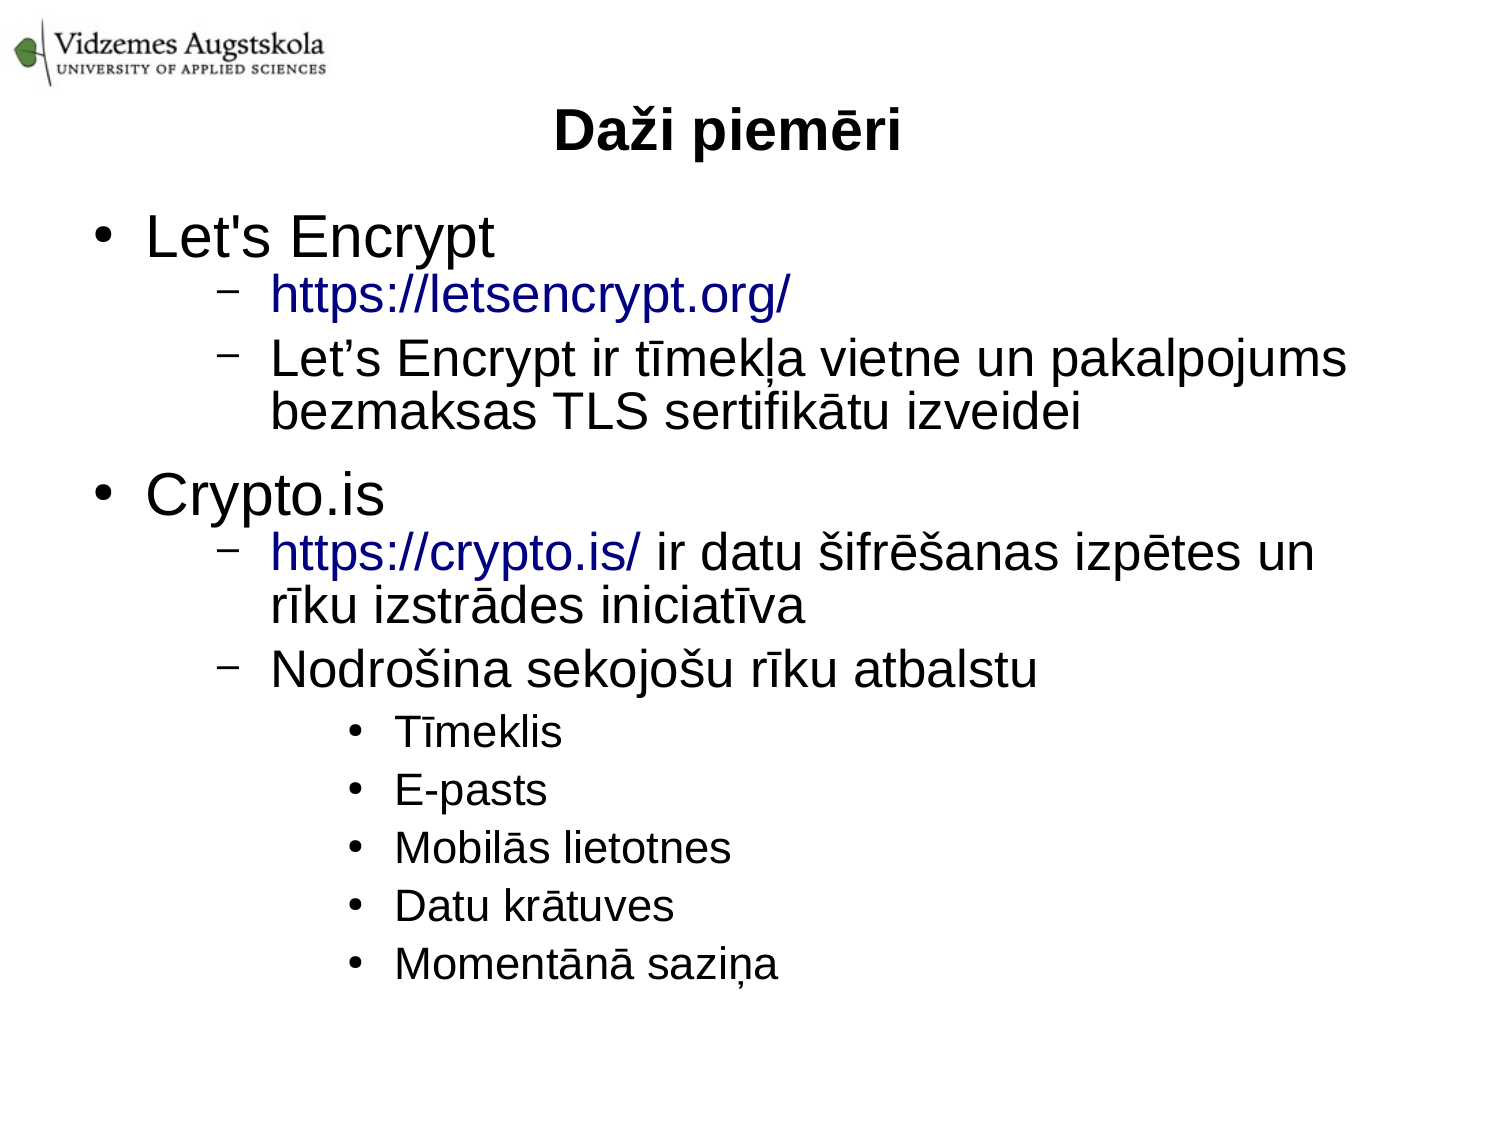

# Daži piemēri
Let's Encrypt
https://letsencrypt.org/
Let’s Encrypt ir tīmekļa vietne un pakalpojums bezmaksas TLS sertifikātu izveidei
Crypto.is
https://crypto.is/ ir datu šifrēšanas izpētes un rīku izstrādes iniciatīva
Nodrošina sekojošu rīku atbalstu
Tīmeklis
E-pasts
Mobilās lietotnes
Datu krātuves
Momentānā saziņa